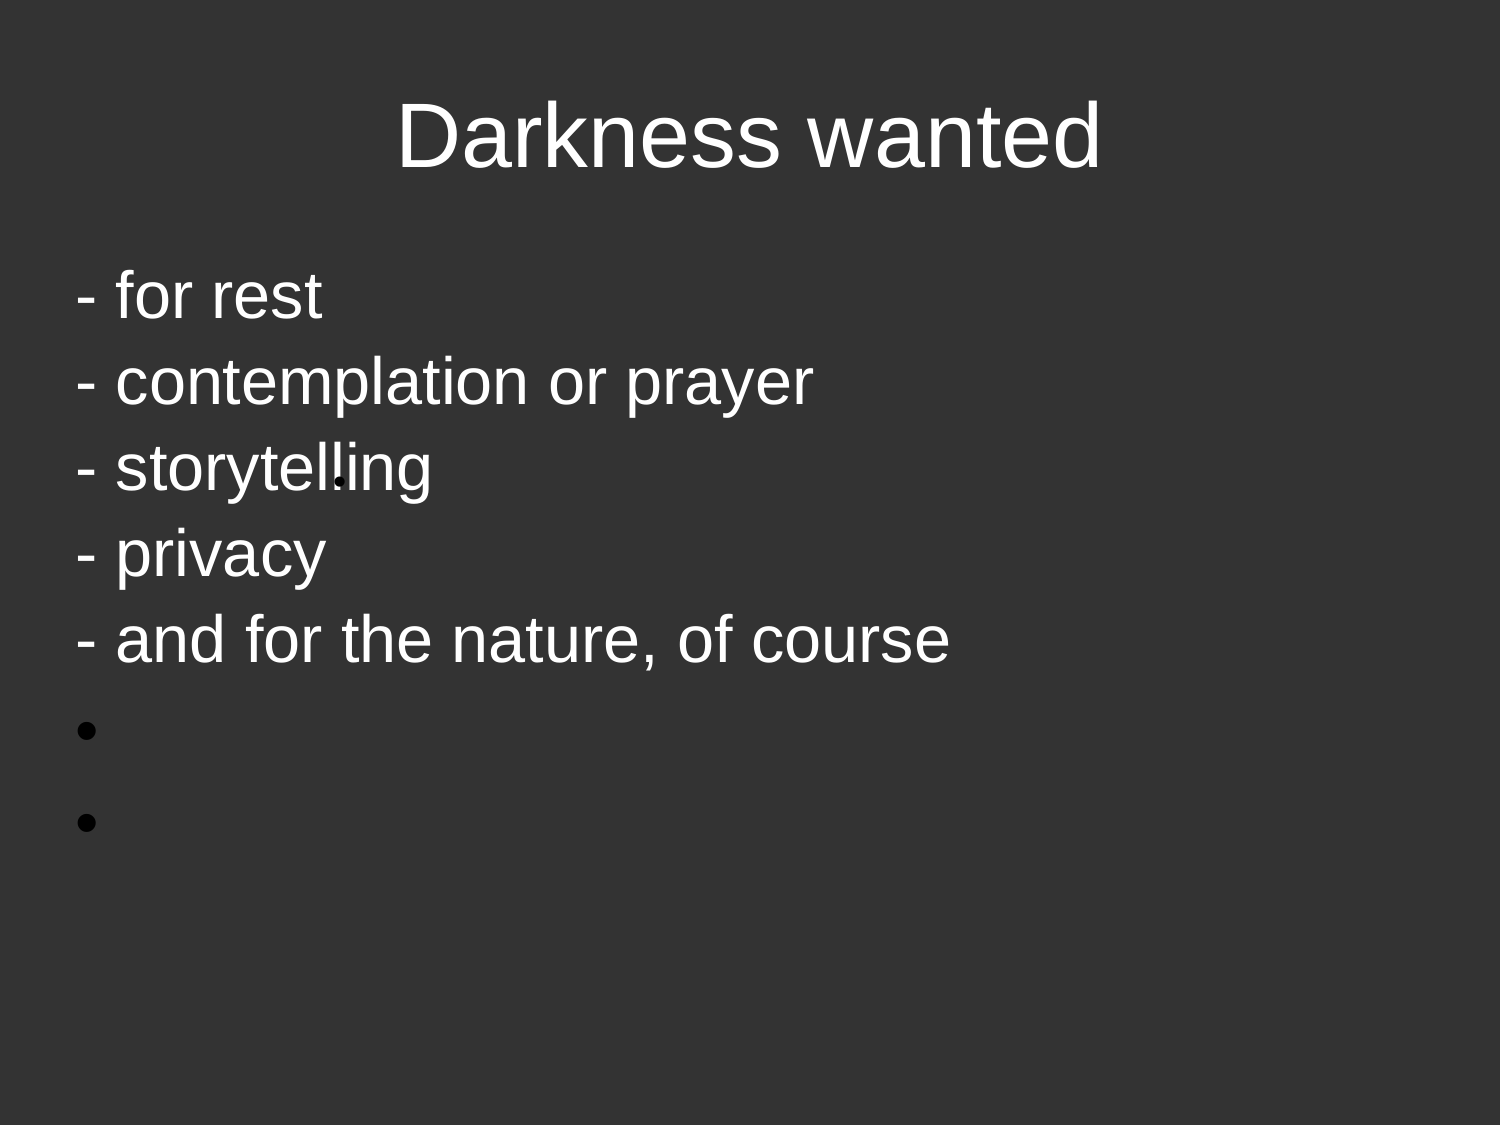

# Darkness wanted
- for rest
- contemplation or prayer
- storytelling
- privacy
- and for the nature, of course
•